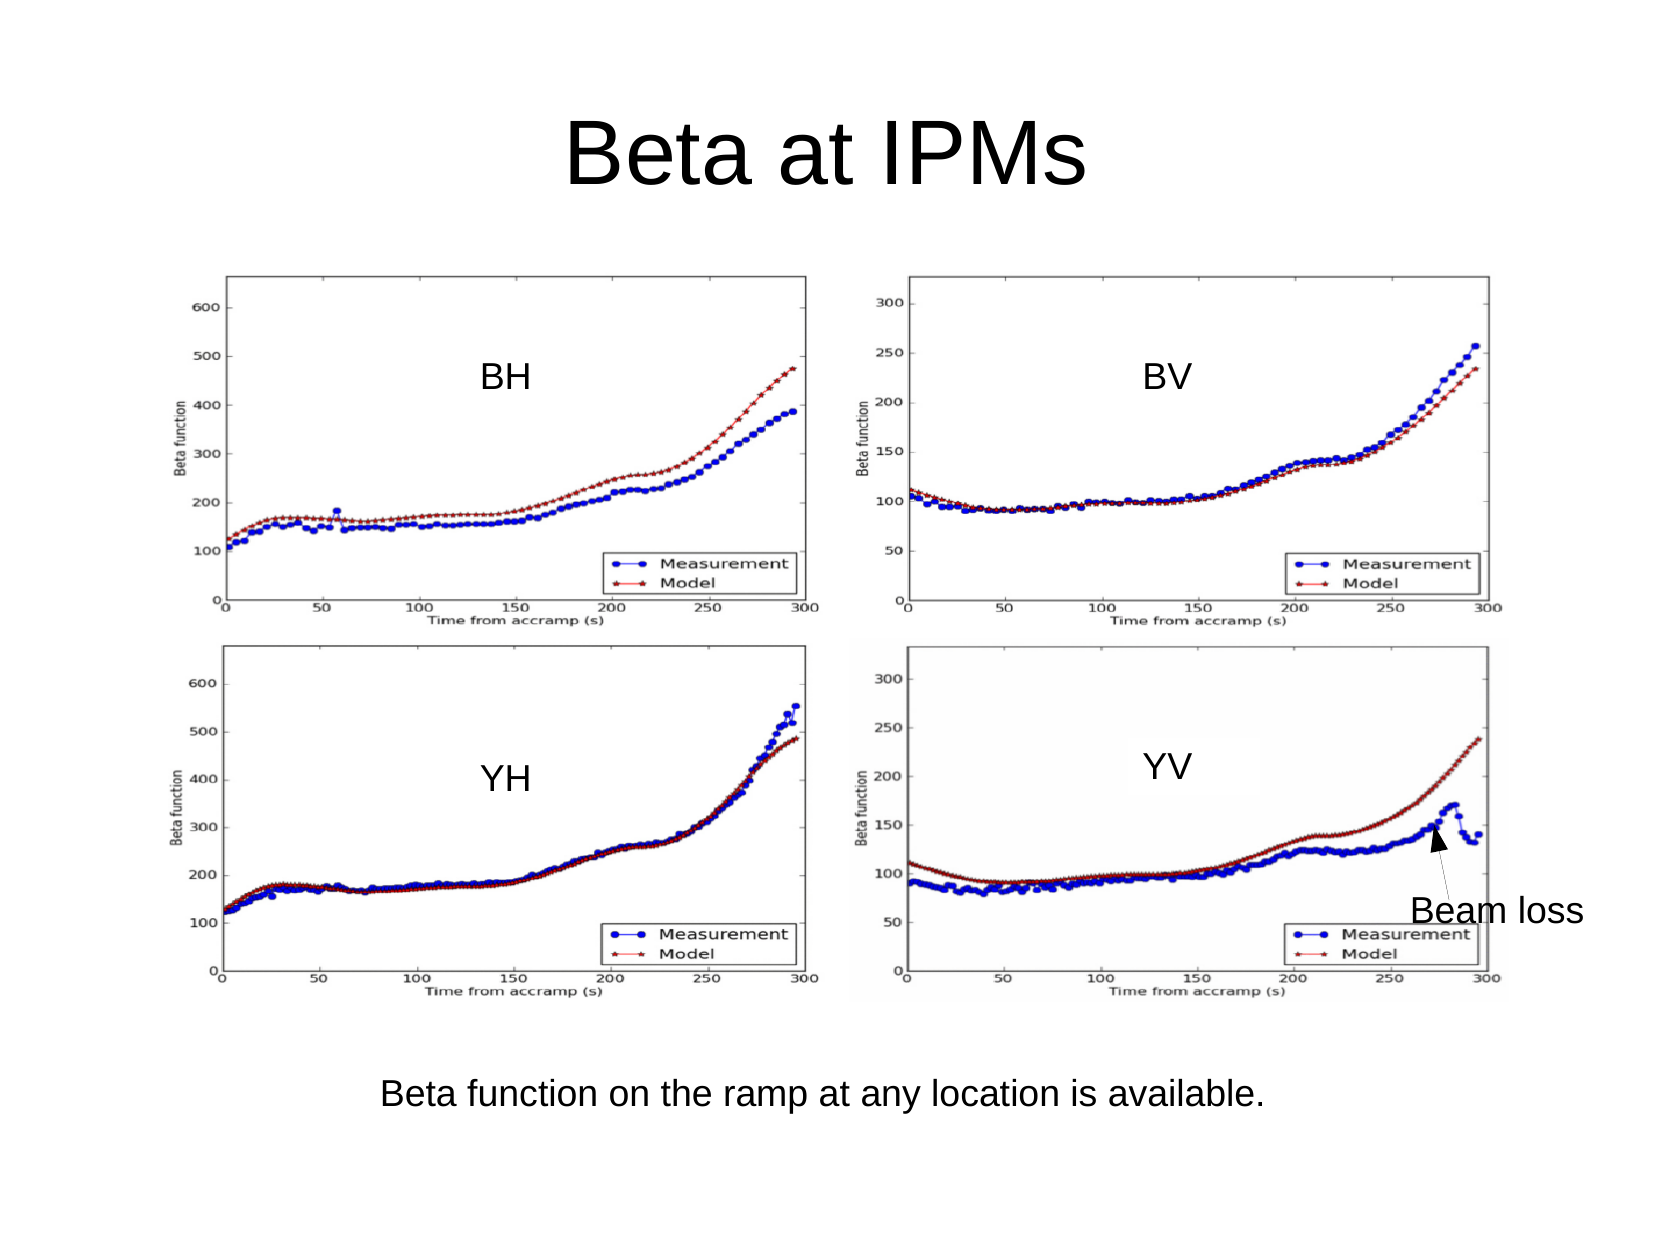

# Beta at IPMs
BH
BV
YV
YH
Beam loss
Beta function on the ramp at any location is available.